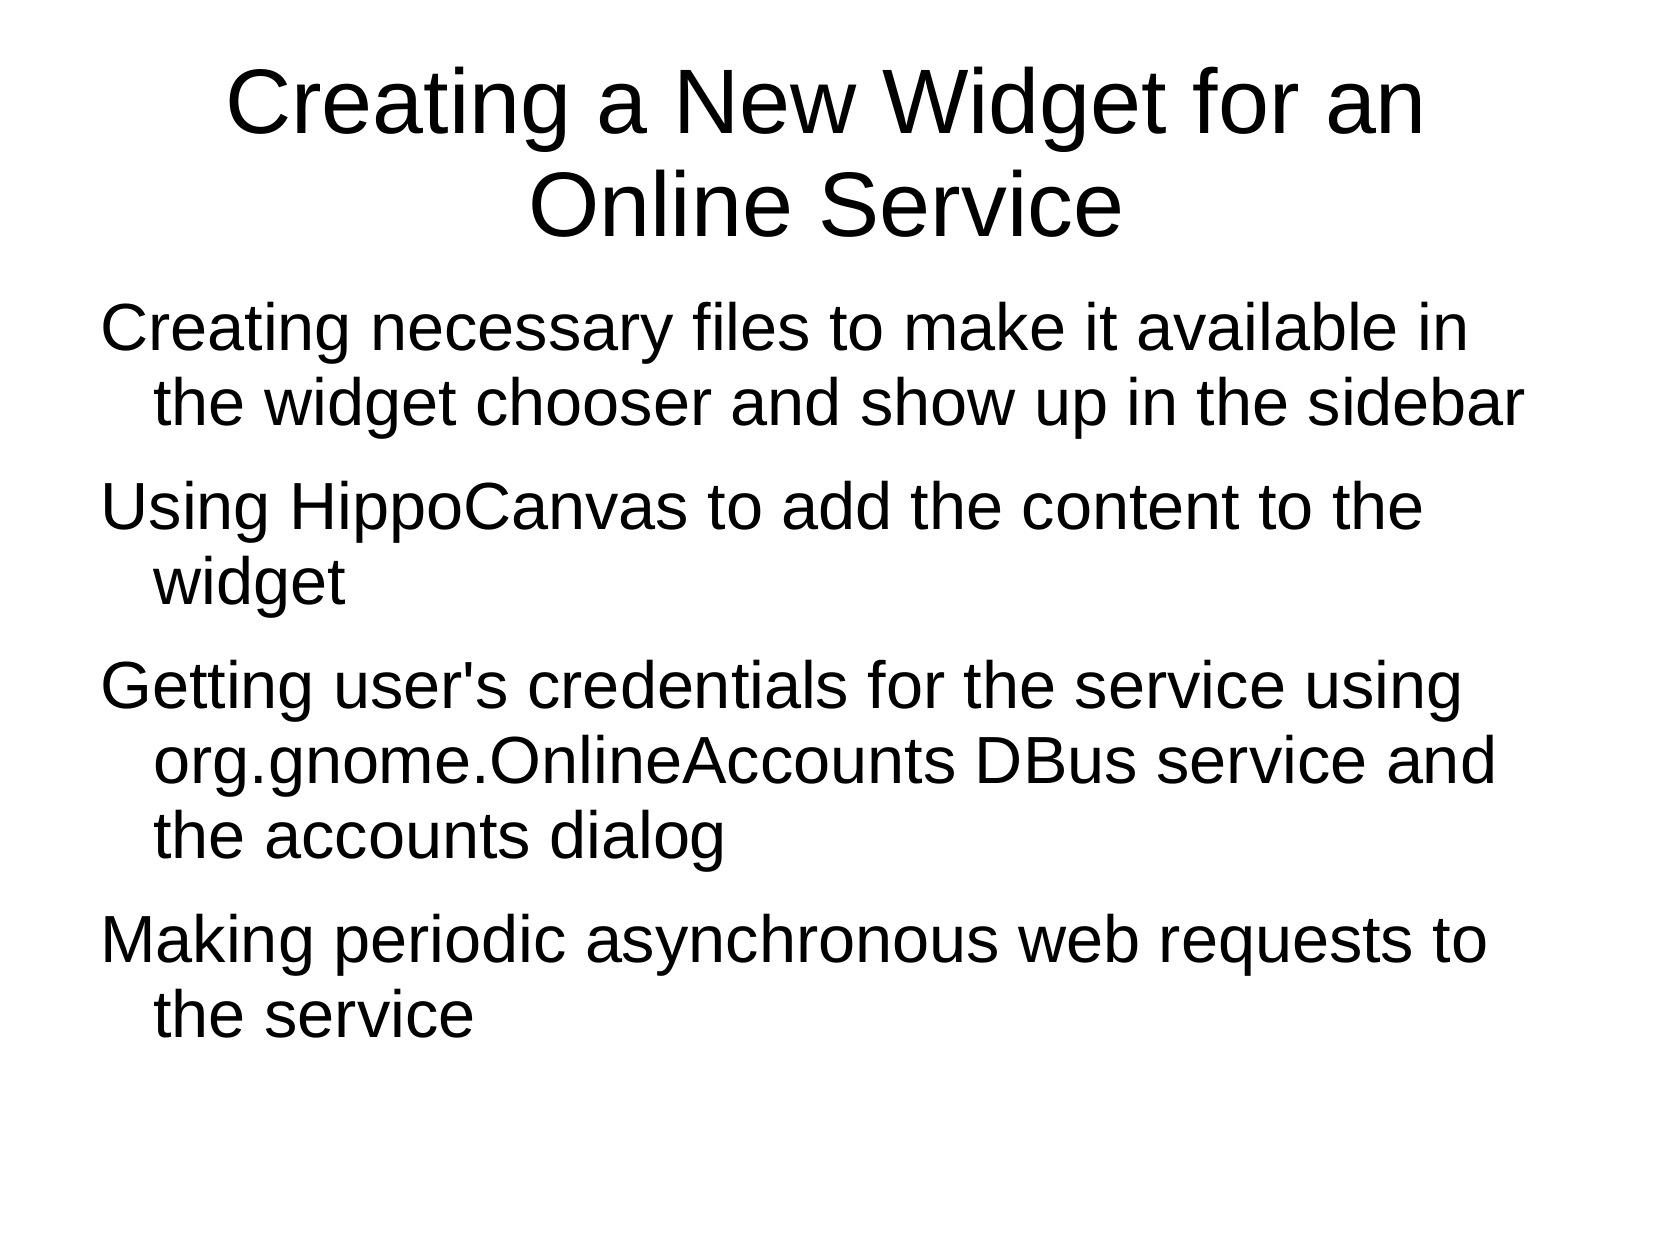

# Creating a New Widget for an Online Service
Creating necessary files to make it available in the widget chooser and show up in the sidebar
Using HippoCanvas to add the content to the widget
Getting user's credentials for the service using org.gnome.OnlineAccounts DBus service and the accounts dialog
Making periodic asynchronous web requests to the service